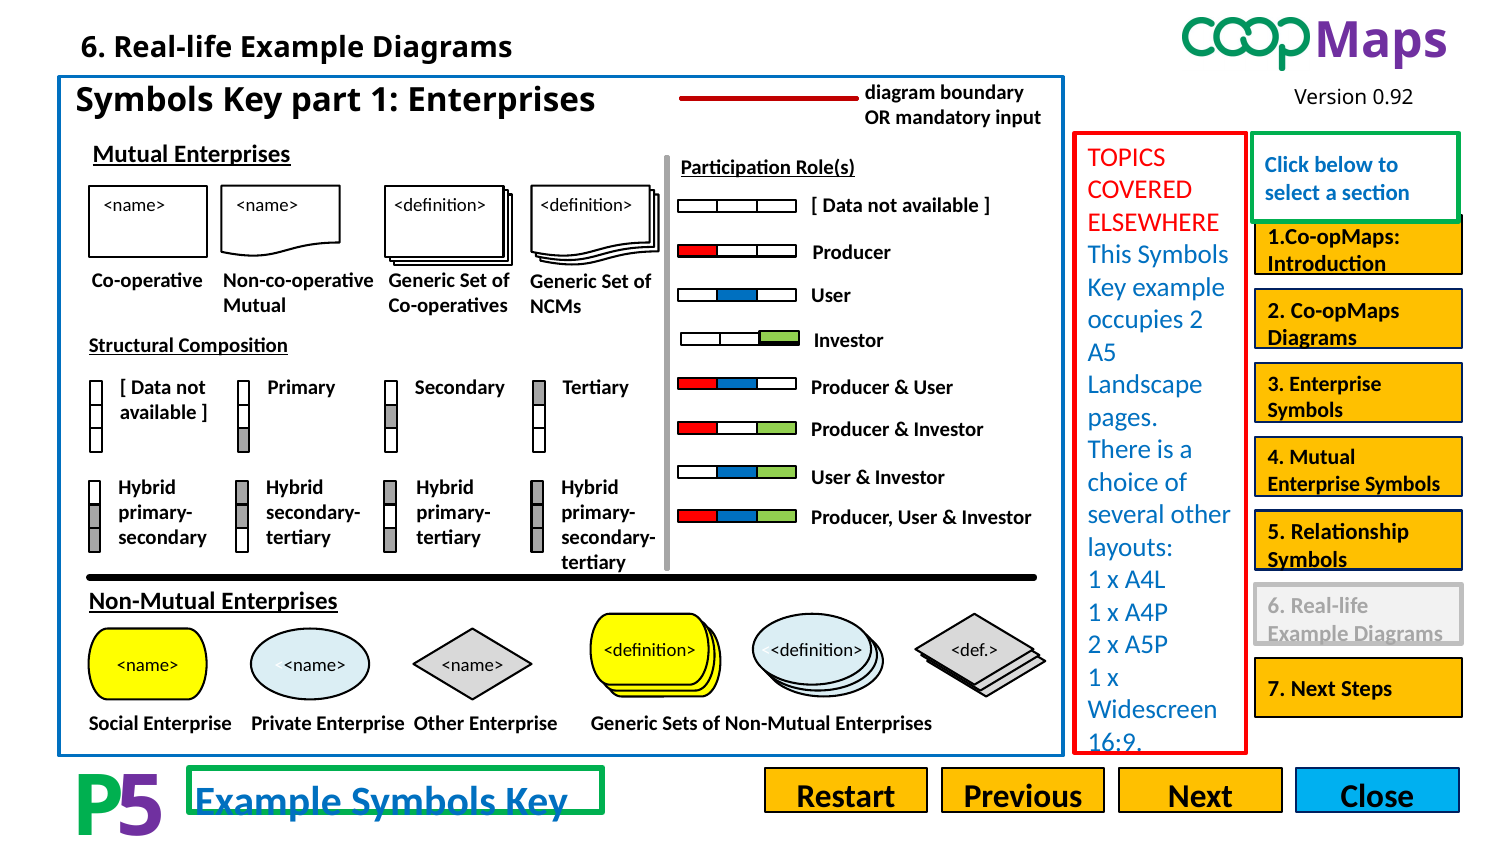

Maps
6. Real-life Example Diagrams
Symbols Key part 1: Enterprises
diagram boundary
OR mandatory input
Version 0.92
Mutual Enterprises
TOPICS COVERED ELSEWHERE
This Symbols Key example occupies 2 A5
Landscape pages. There is a choice of several other layouts:
1 x A4L
1 x A4P
2 x A5P
1 x Widescreen
16:9.
Click below to select a section
Participation Role(s)
[ Data not available ]
<name>
<name>
<definition>
<definition>
1.Co-opMaps: Introduction
Producer
Co-operative
Non-co-operative
Mutual
Generic Set of
Co-operatives
Generic Set of
NCMs
User
2. Co-opMaps Diagrams
Investor
Structural Composition
3. Enterprise Symbols
Producer & User
[ Data not
available ]
Primary
Secondary
Tertiary
Producer & Investor
4. Mutual Enterprise Symbols
User & Investor
Hybrid
primary-
secondary
Hybrid
secondary-
tertiary
Hybrid
primary-
tertiary
Hybrid
primary-
secondary-
tertiary
Producer, User & Investor
5. Relationship Symbols
Non-Mutual Enterprises
6. Real-life Example Diagrams
<definition>
<<definition>
<
<
<def.>
<name>
<<name>
<name>
7. Next Steps
Social Enterprise
Private Enterprise
Other Enterprise
Generic Sets of Non-Mutual Enterprises
P
5
Example Symbols Key
Restart
Previous
Next
Close